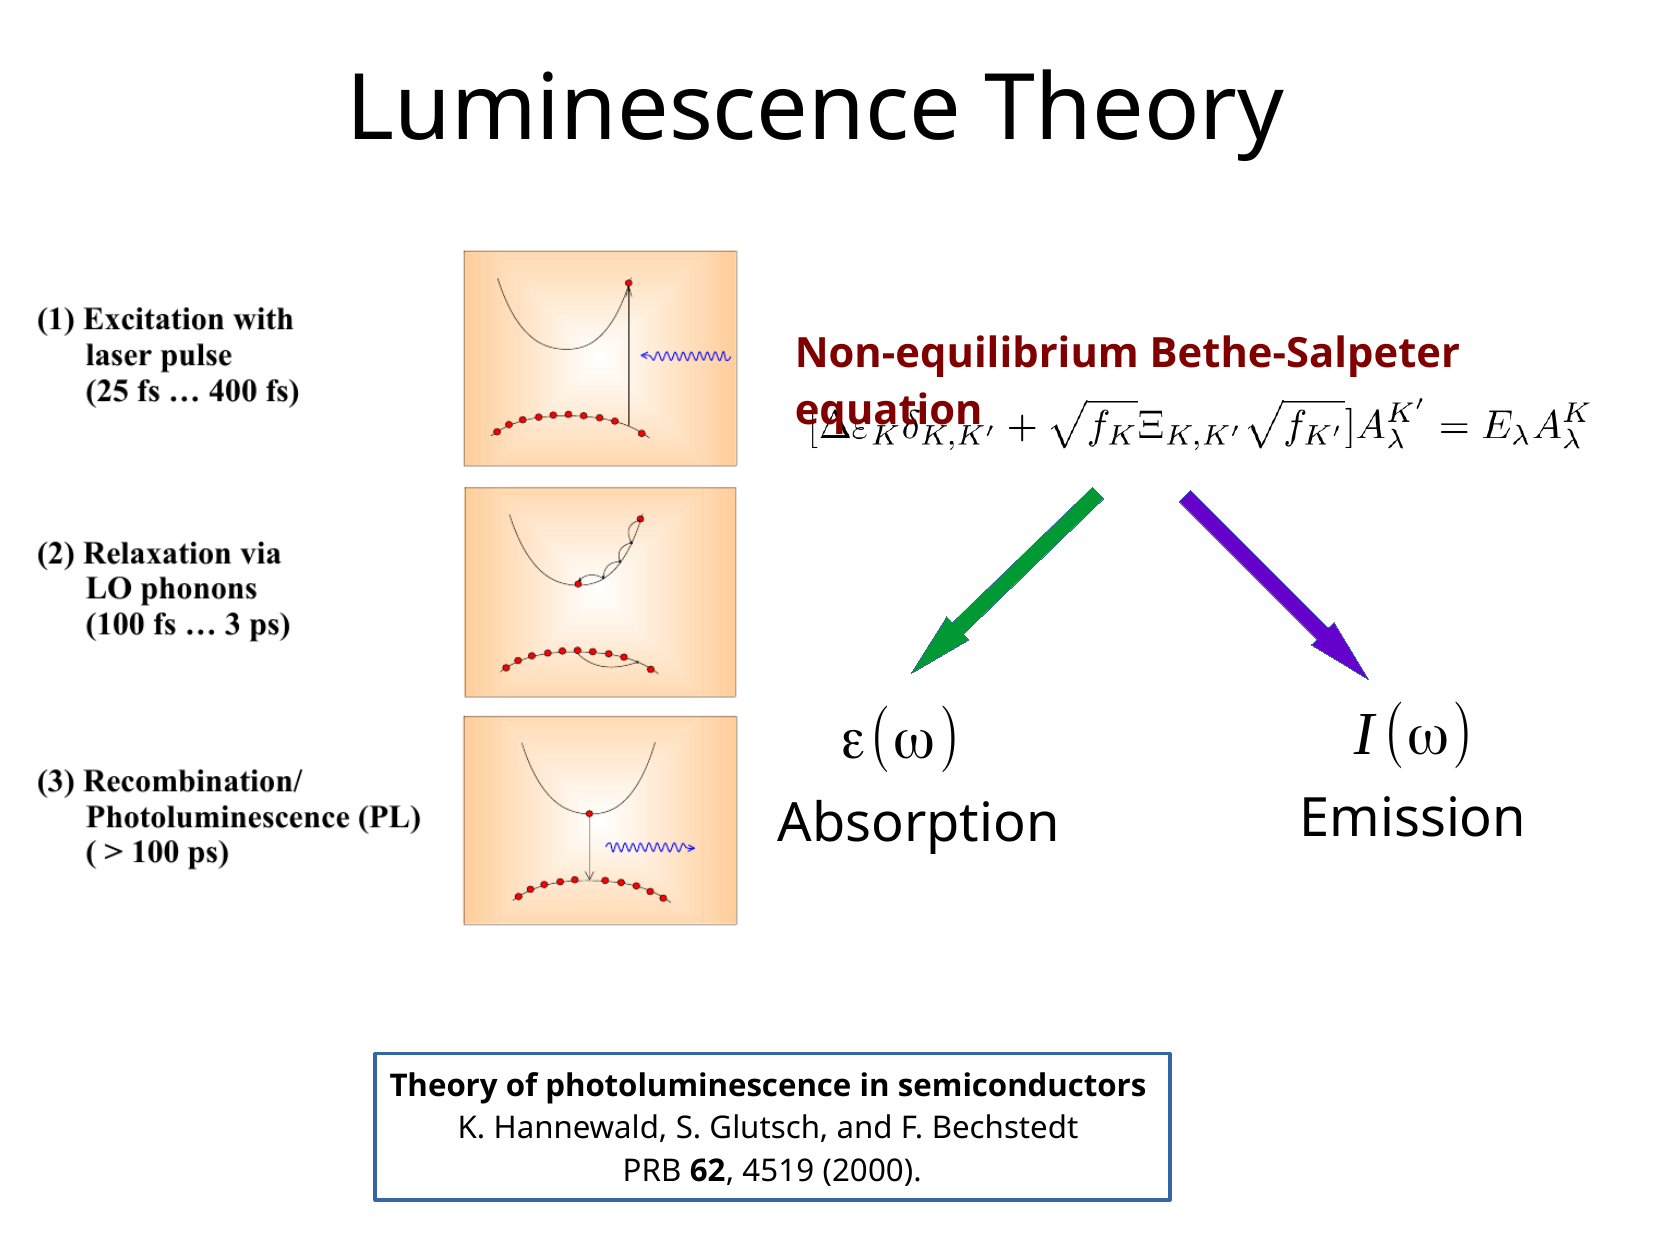

# Luminescence Theory
Non-equilibrium Bethe-Salpeter equation
Emission
Absorption
Theory of photoluminescence in semiconductors
K. Hannewald, S. Glutsch, and F. Bechstedt
PRB 62, 4519 (2000).